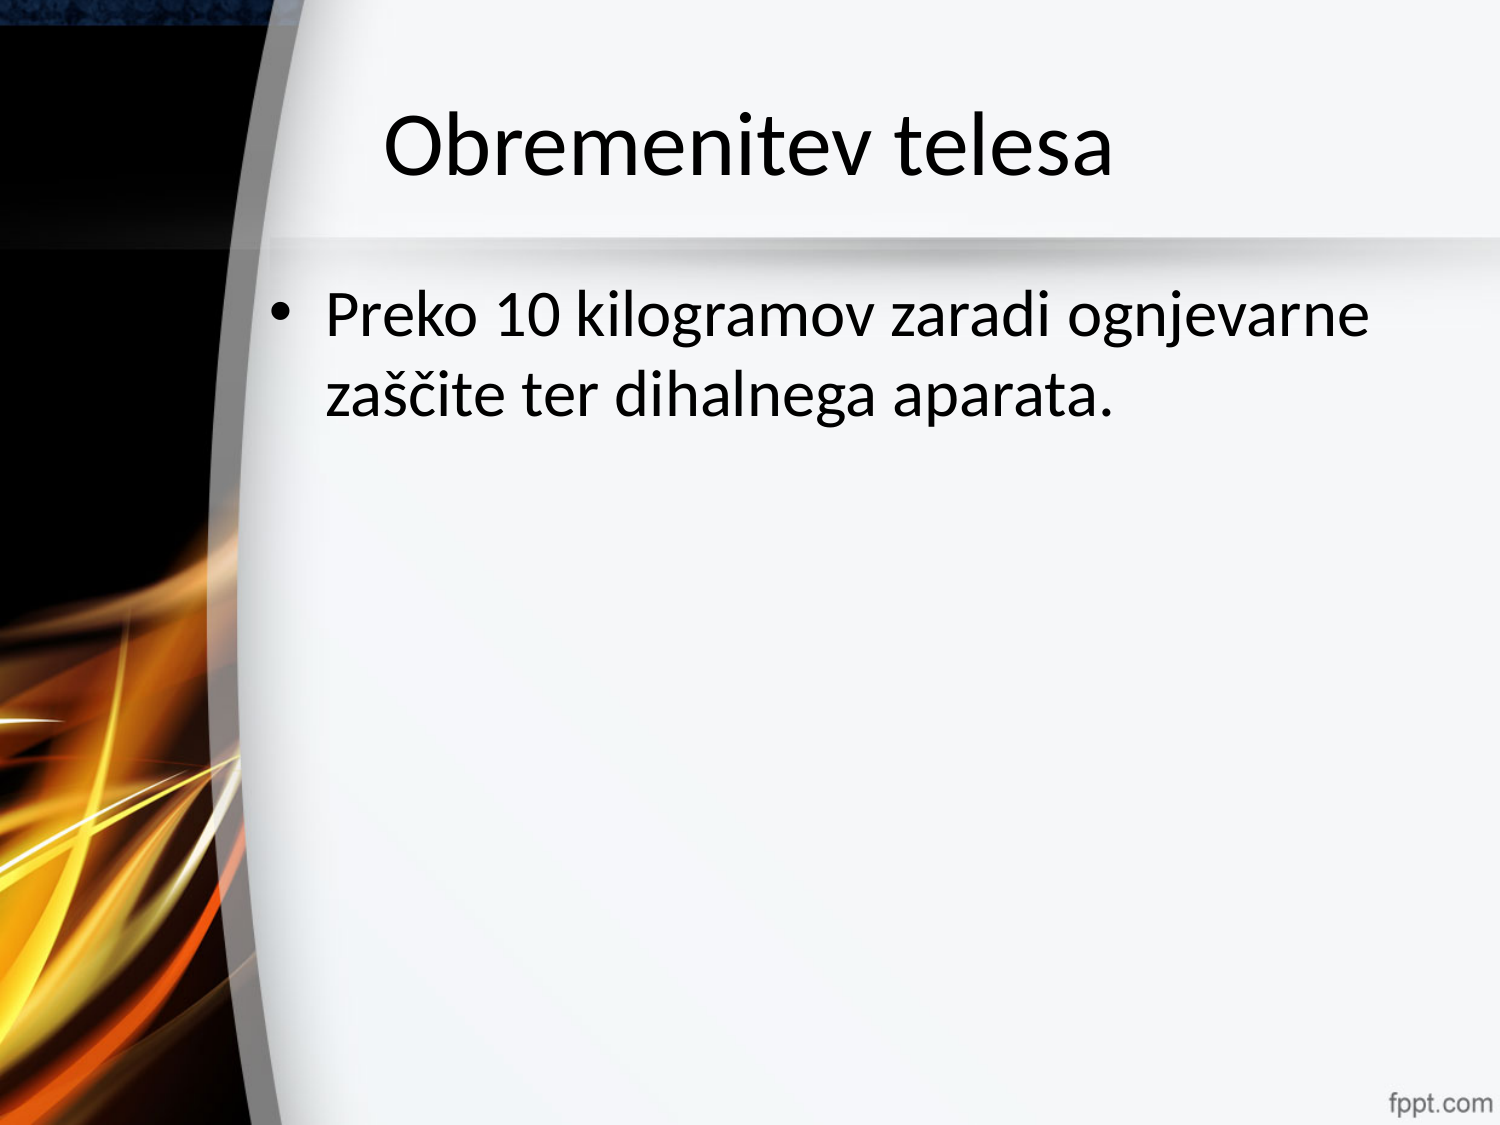

# Obremenitev telesa
Preko 10 kilogramov zaradi ognjevarne zaščite ter dihalnega aparata.